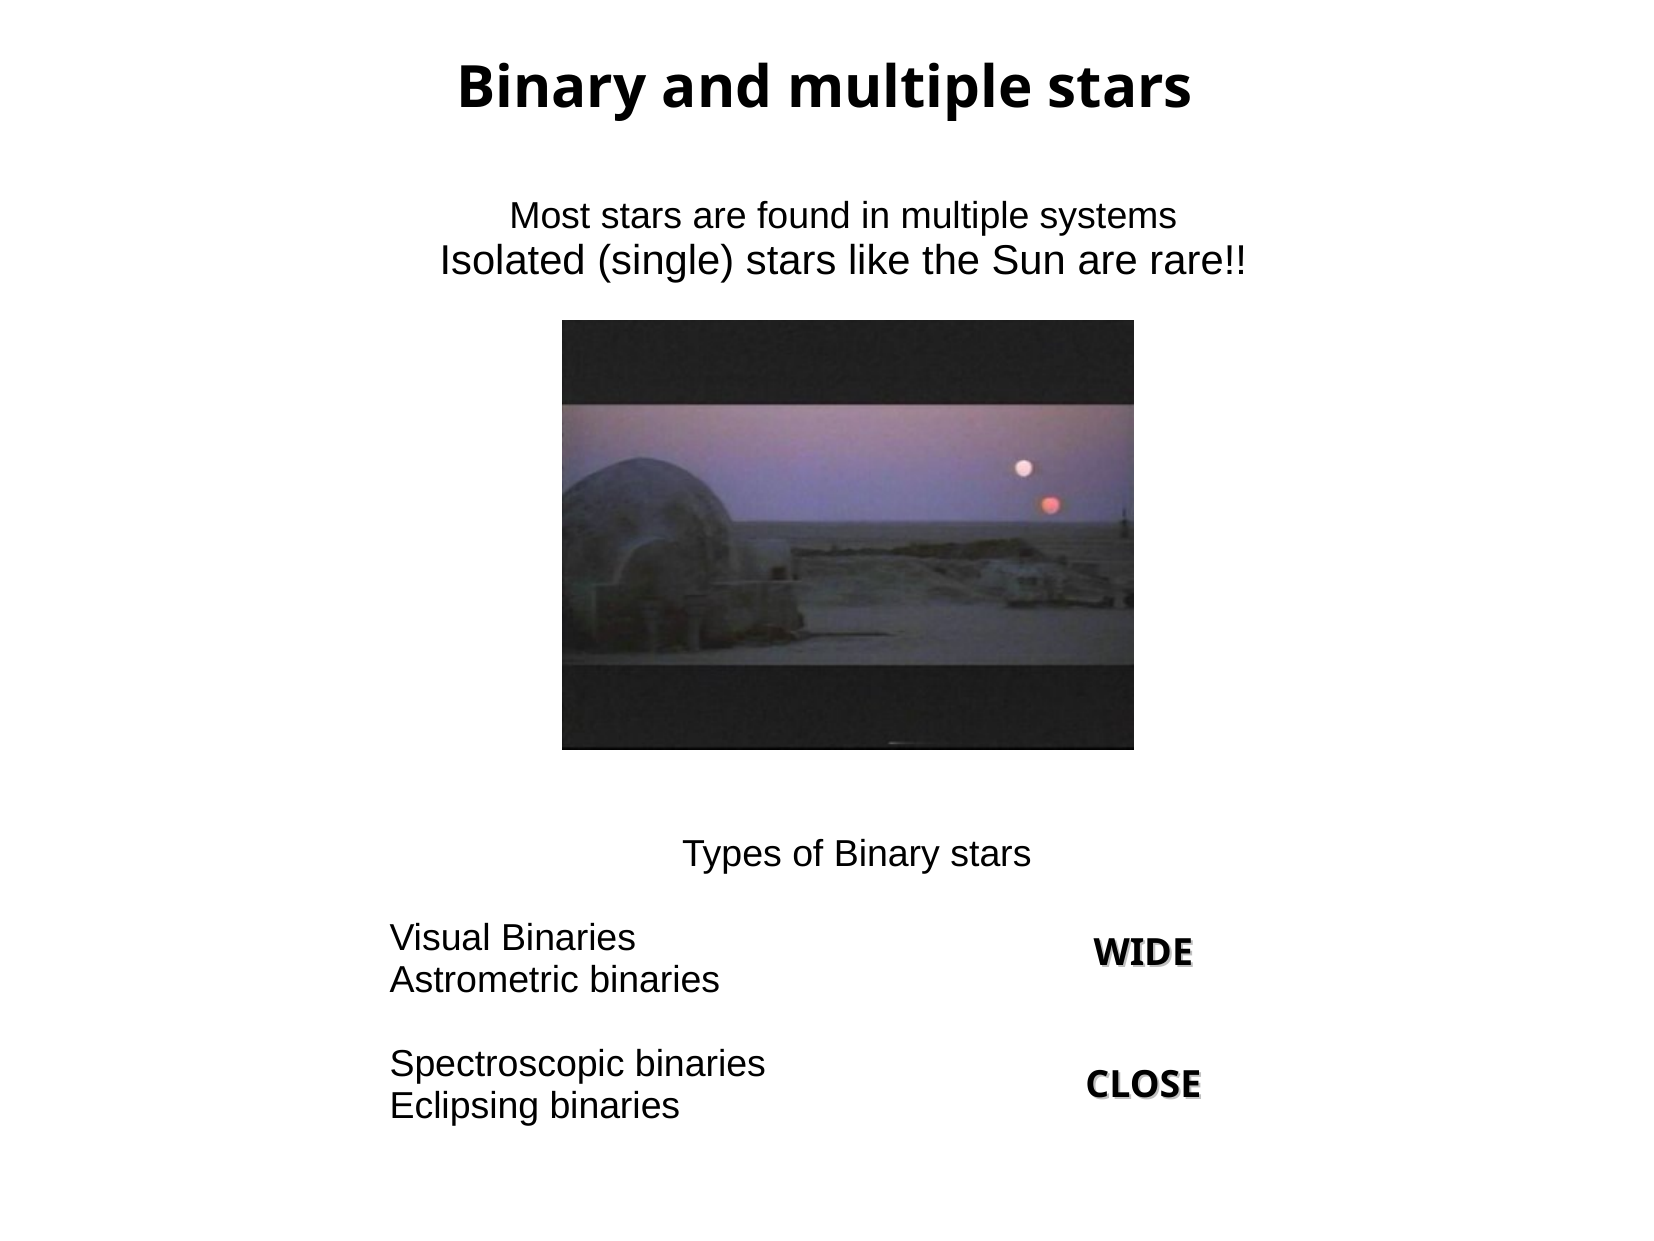

Binary and multiple stars
Most stars are found in multiple systems
Isolated (single) stars like the Sun are rare!!
Types of Binary stars
Visual Binaries
Astrometric binaries
Spectroscopic binaries
Eclipsing binaries
WIDE
CLOSE